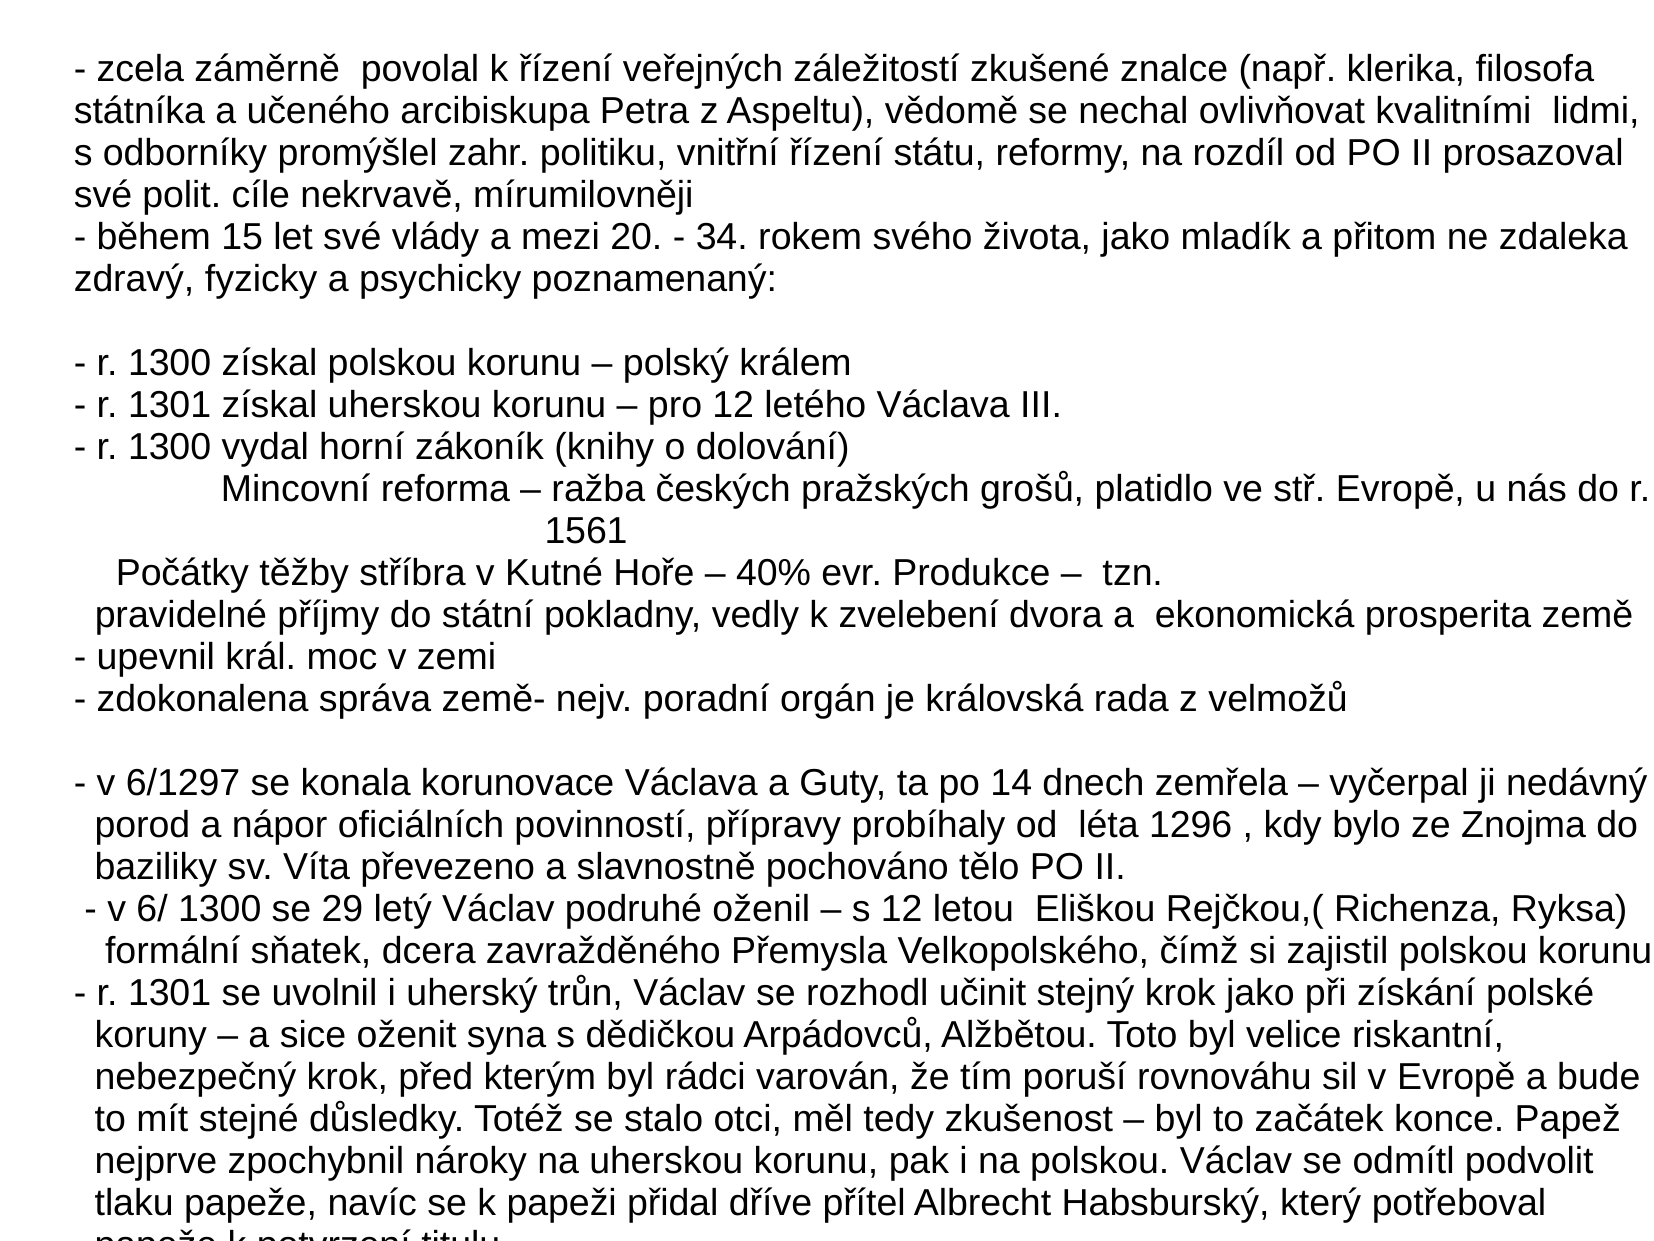

- zcela záměrně povolal k řízení veřejných záležitostí zkušené znalce (např. klerika, filosofa státníka a učeného arcibiskupa Petra z Aspeltu), vědomě se nechal ovlivňovat kvalitními lidmi, s odborníky promýšlel zahr. politiku, vnitřní řízení státu, reformy, na rozdíl od PO II prosazoval své polit. cíle nekrvavě, mírumilovněji
- během 15 let své vlády a mezi 20. - 34. rokem svého života, jako mladík a přitom ne zdaleka zdravý, fyzicky a psychicky poznamenaný:
- r. 1300 získal polskou korunu – polský králem
- r. 1301 získal uherskou korunu – pro 12 letého Václava III.
- r. 1300 vydal horní zákoník (knihy o dolování)
 Mincovní reforma – ražba českých pražských grošů, platidlo ve stř. Evropě, u nás do r. 1561
 Počátky těžby stříbra v Kutné Hoře – 40% evr. Produkce – tzn.
 pravidelné příjmy do státní pokladny, vedly k zvelebení dvora a ekonomická prosperita země
- upevnil král. moc v zemi
- zdokonalena správa země- nejv. poradní orgán je královská rada z velmožů
- v 6/1297 se konala korunovace Václava a Guty, ta po 14 dnech zemřela – vyčerpal ji nedávný porod a nápor oficiálních povinností, přípravy probíhaly od léta 1296 , kdy bylo ze Znojma do baziliky sv. Víta převezeno a slavnostně pochováno tělo PO II.
 - v 6/ 1300 se 29 letý Václav podruhé oženil – s 12 letou Eliškou Rejčkou,( Richenza, Ryksa) formální sňatek, dcera zavražděného Přemysla Velkopolského, čímž si zajistil polskou korunu
- r. 1301 se uvolnil i uherský trůn, Václav se rozhodl učinit stejný krok jako při získání polské koruny – a sice oženit syna s dědičkou Arpádovců, Alžbětou. Toto byl velice riskantní, nebezpečný krok, před kterým byl rádci varován, že tím poruší rovnováhu sil v Evropě a bude to mít stejné důsledky. Totéž se stalo otci, měl tedy zkušenost – byl to začátek konce. Papež nejprve zpochybnil nároky na uherskou korunu, pak i na polskou. Václav se odmítl podvolit tlaku papeže, navíc se k papeži přidal dříve přítel Albrecht Habsburský, který potřeboval papeže k potvrzení titulu